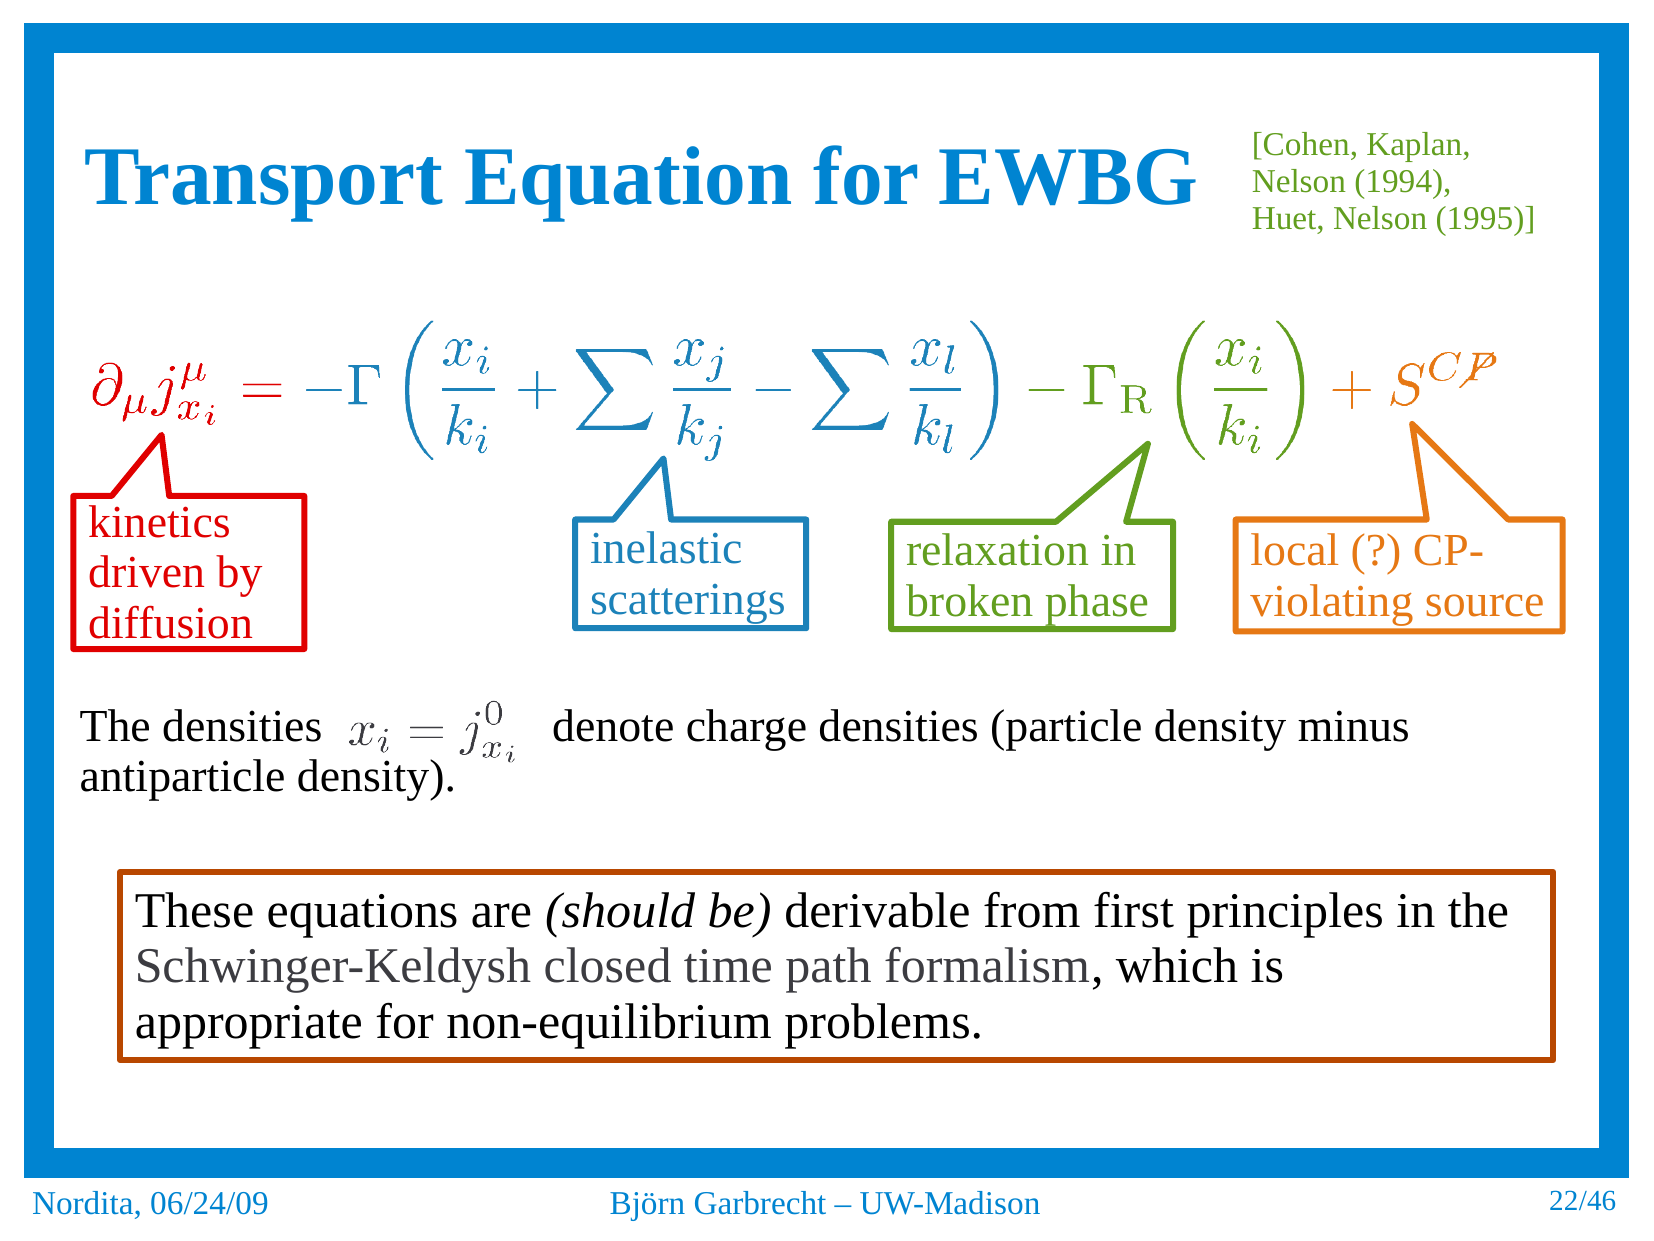

# Transport Equation for EWBG
[Cohen, Kaplan,
Nelson (1994),
Huet, Nelson (1995)]
kinetics
driven by diffusion
inelastic scatterings
local (?) CP-violating source
relaxation in
broken phase
The densities denote charge densities (particle density minus
antiparticle density).
These equations are (should be) derivable from first principles in the
Schwinger-Keldysh closed time path formalism, which is
appropriate for non-equilibrium problems.
Björn Garbrecht – UW-Madison
22